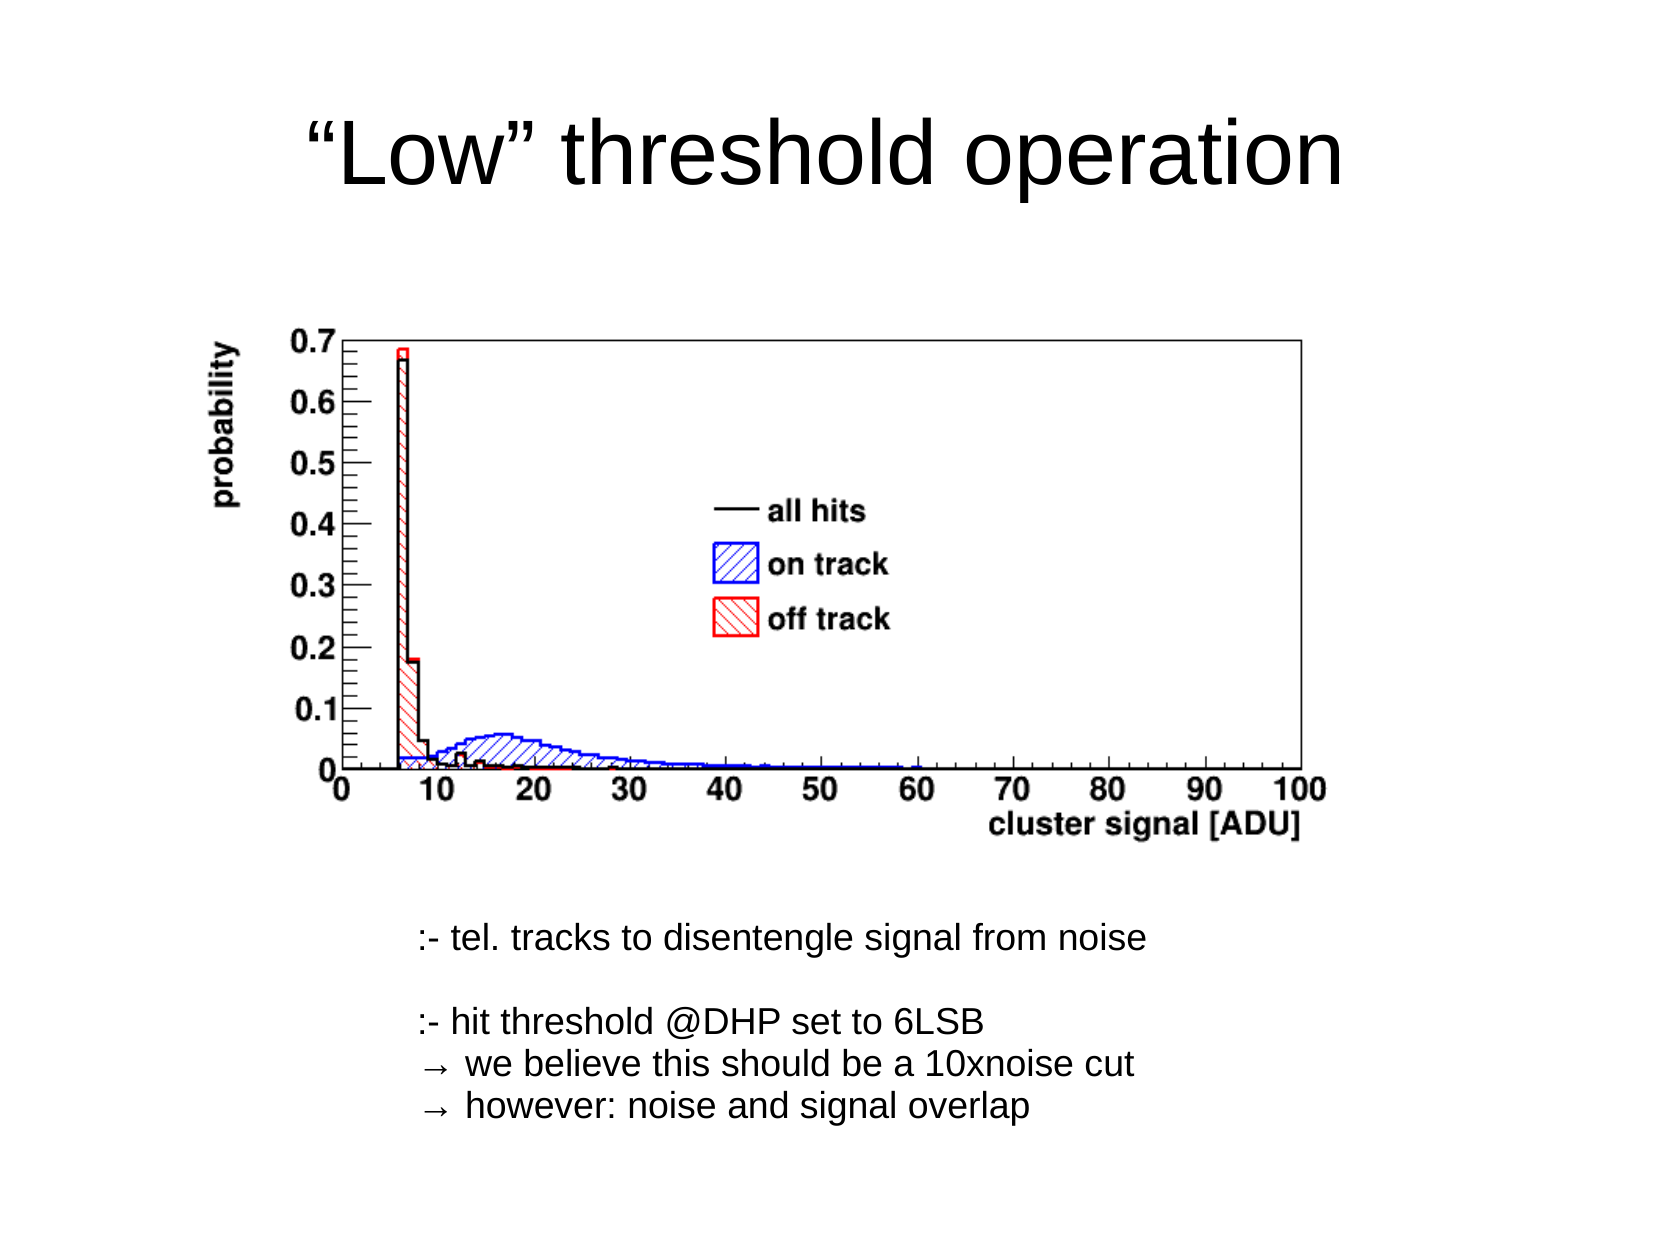

# “Low” threshold operation
:- tel. tracks to disentengle signal from noise
:- hit threshold @DHP set to 6LSB
→ we believe this should be a 10xnoise cut
→ however: noise and signal overlap